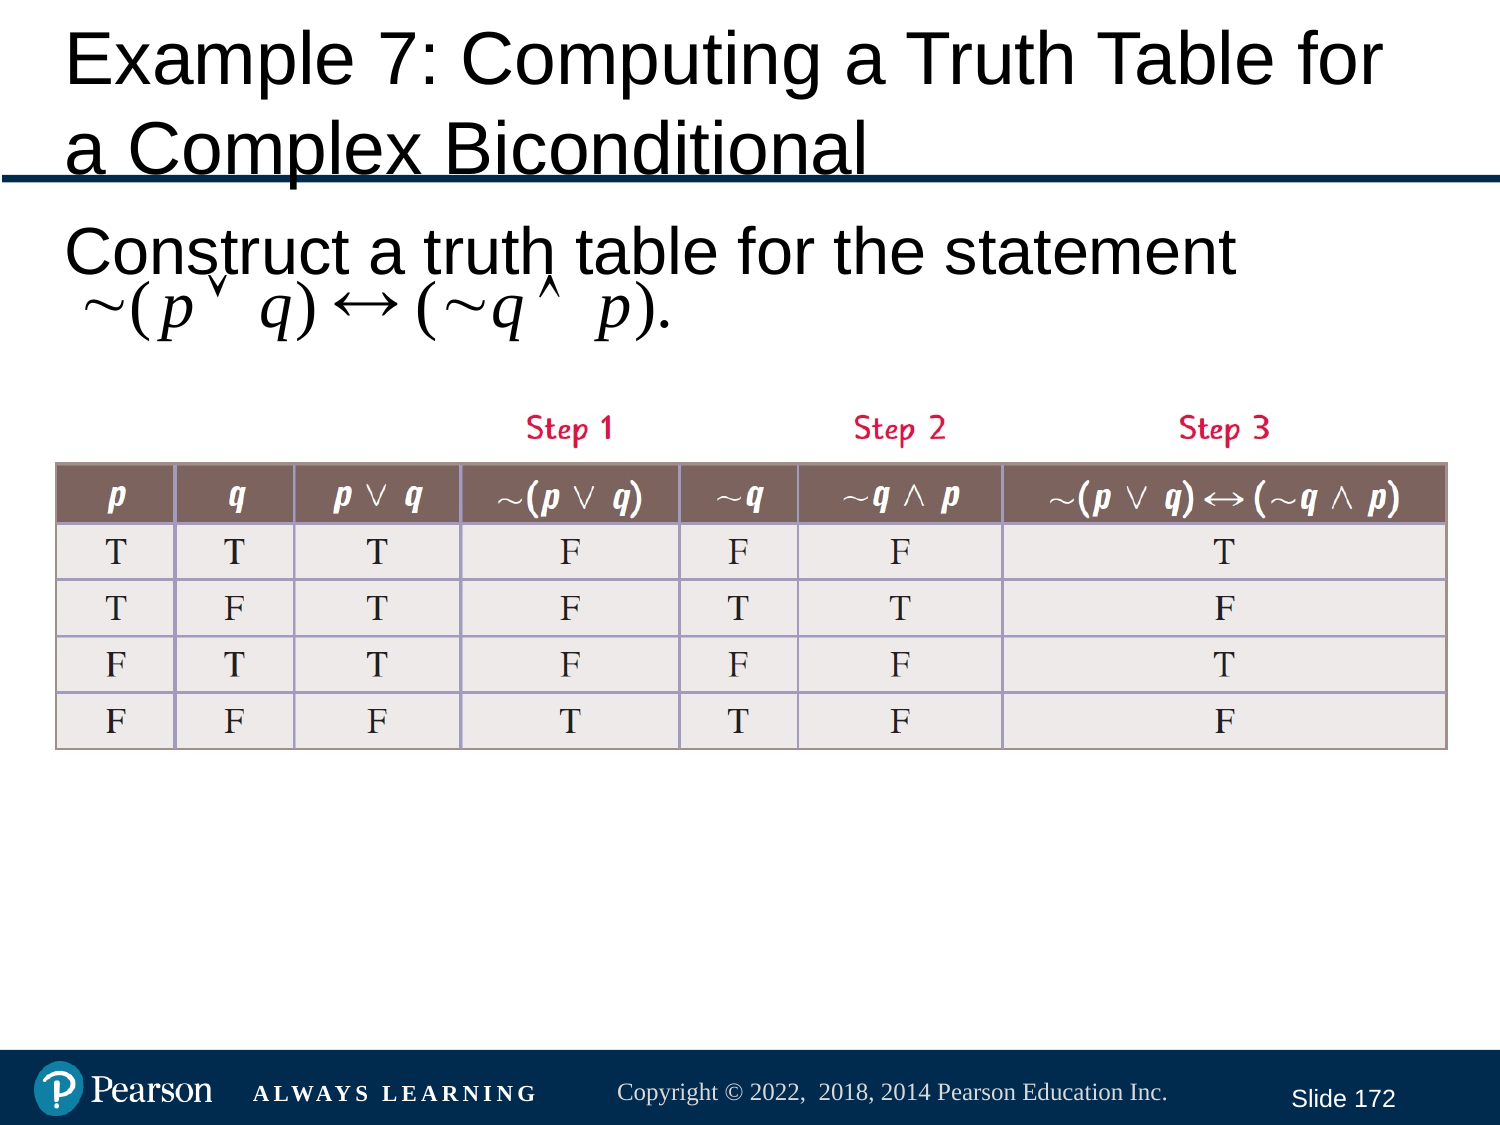

# Example 7: Computing a Truth Table for a Complex Biconditional
Construct a truth table for the statement